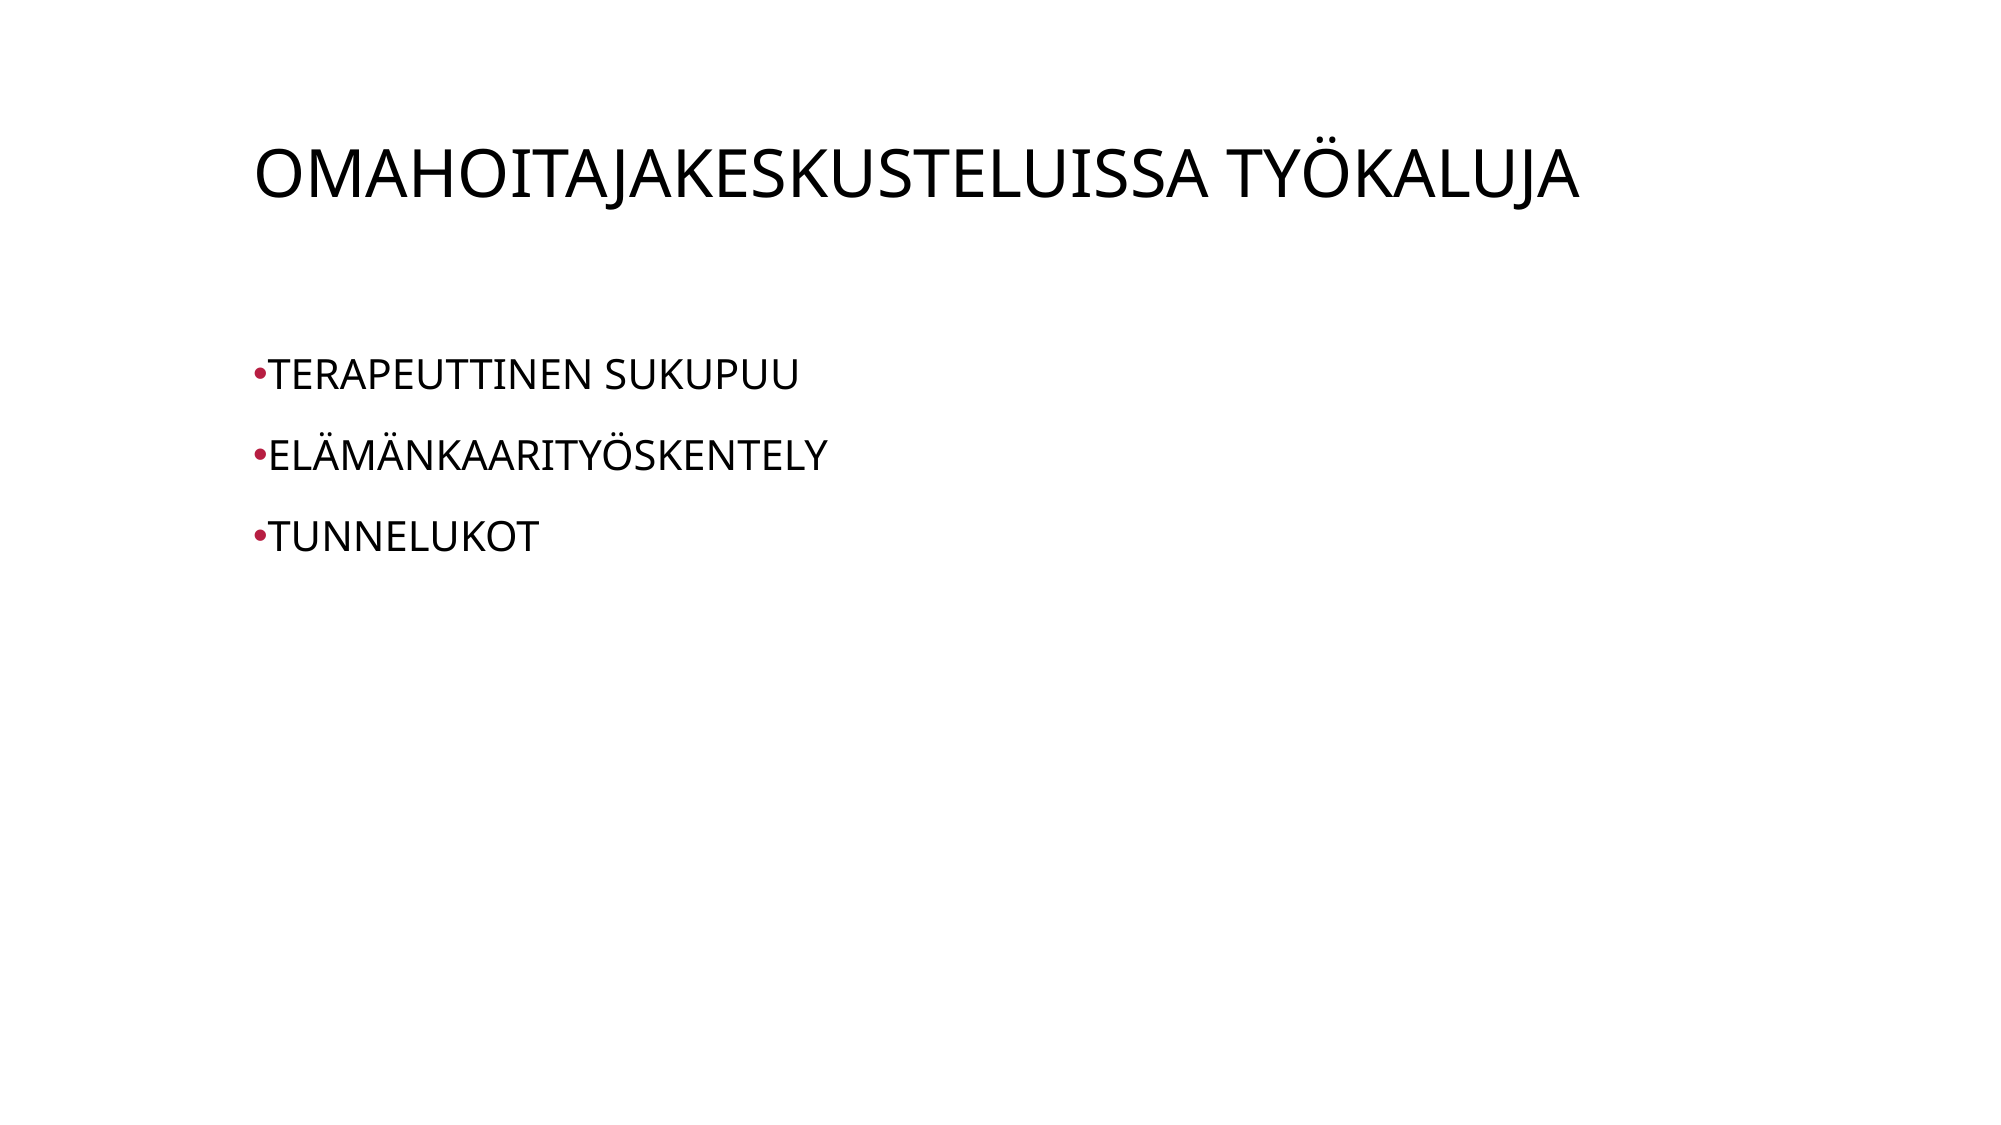

# OMAHOITAJAKESKUSTELUISSA TYÖKALUJA
TERAPEUTTINEN SUKUPUU
ELÄMÄNKAARITYÖSKENTELY
TUNNELUKOT